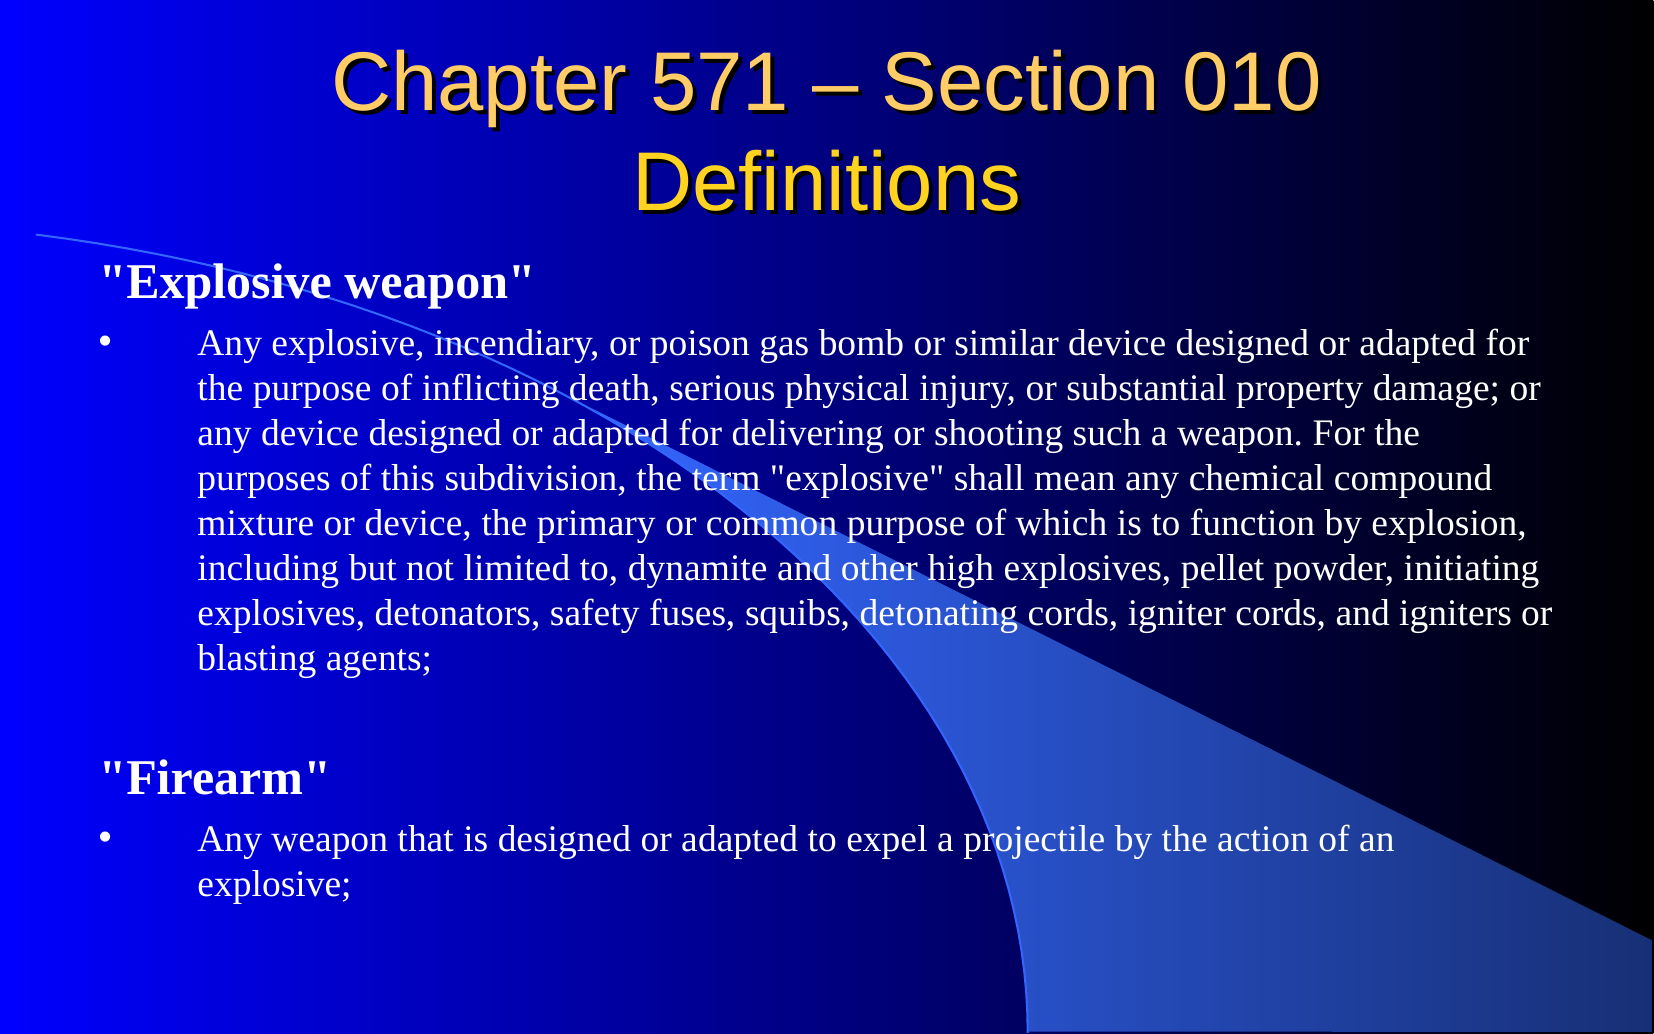

# Chapter 571 – Section 010 Definitions
"Explosive weapon"
Any explosive, incendiary, or poison gas bomb or similar device designed or adapted for the purpose of inflicting death, serious physical injury, or substantial property damage; or any device designed or adapted for delivering or shooting such a weapon. For the purposes of this subdivision, the term "explosive" shall mean any chemical compound mixture or device, the primary or common purpose of which is to function by explosion, including but not limited to, dynamite and other high explosives, pellet powder, initiating explosives, detonators, safety fuses, squibs, detonating cords, igniter cords, and igniters or blasting agents;
"Firearm"
Any weapon that is designed or adapted to expel a projectile by the action of an explosive;